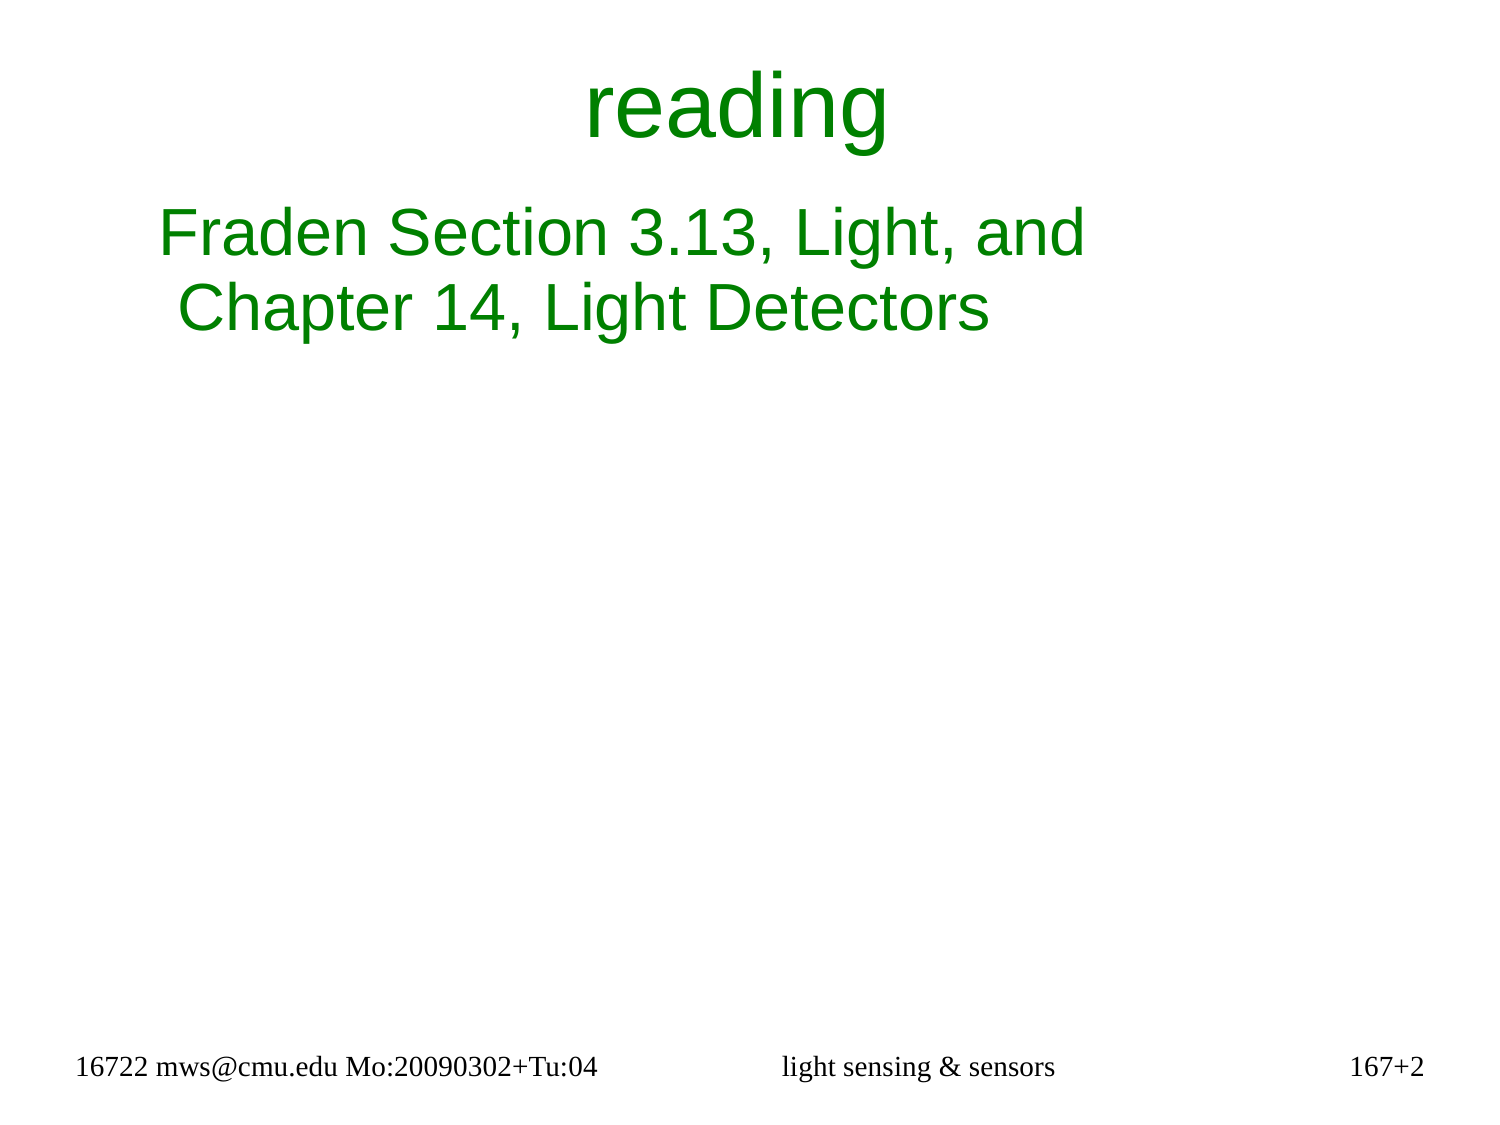

# reading
Fraden Section 3.13, Light, and
 Chapter 14, Light Detectors
16722 mws@cmu.edu Mo:20090302+Tu:04
light sensing & sensors
2